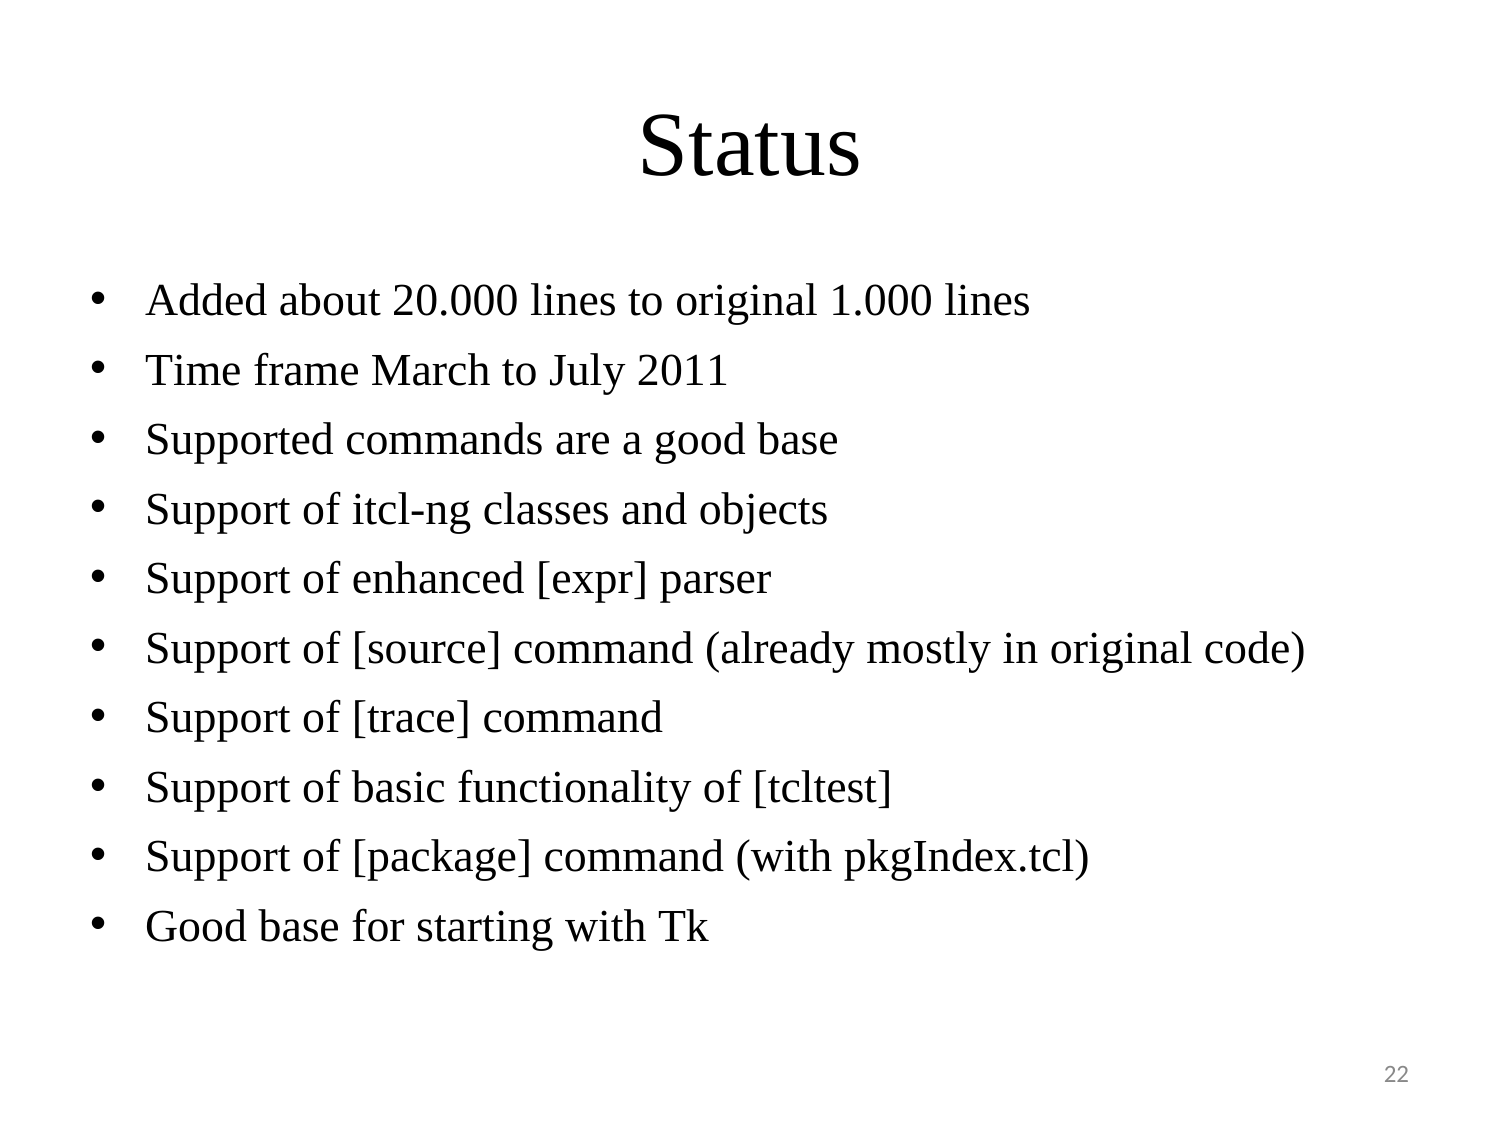

Status‏
Added about 20.000 lines to original 1.000 lines
Time frame March to July 2011
Supported commands are a good base
Support of itcl-ng classes and objects
Support of enhanced [expr] parser
Support of [source] command (already mostly in original code)
Support of [trace] command
Support of basic functionality of [tcltest]
Support of [package] command (with pkgIndex.tcl)
Good base for starting with Tk
22